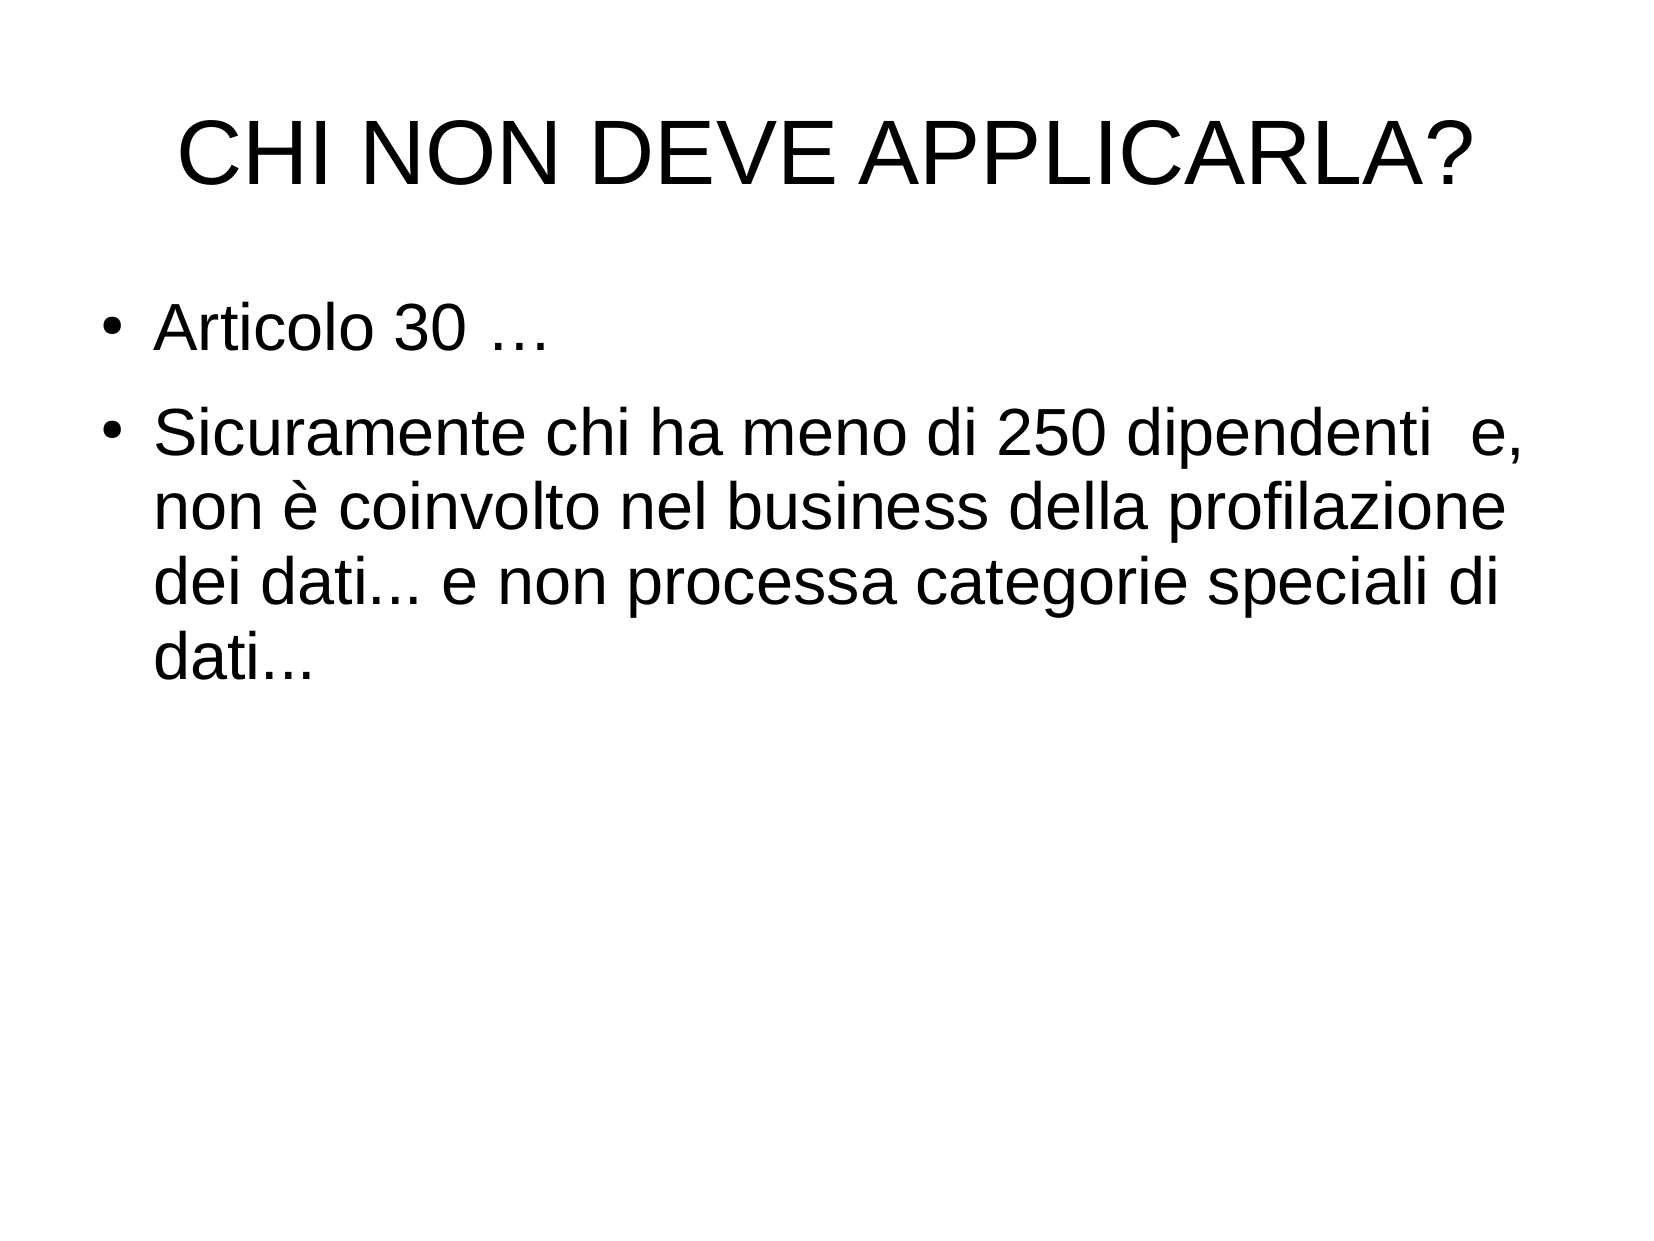

# CHI NON DEVE APPLICARLA?
Articolo 30 …
Sicuramente chi ha meno di 250 dipendenti e, non è coinvolto nel business della profilazione dei dati... e non processa categorie speciali di dati...